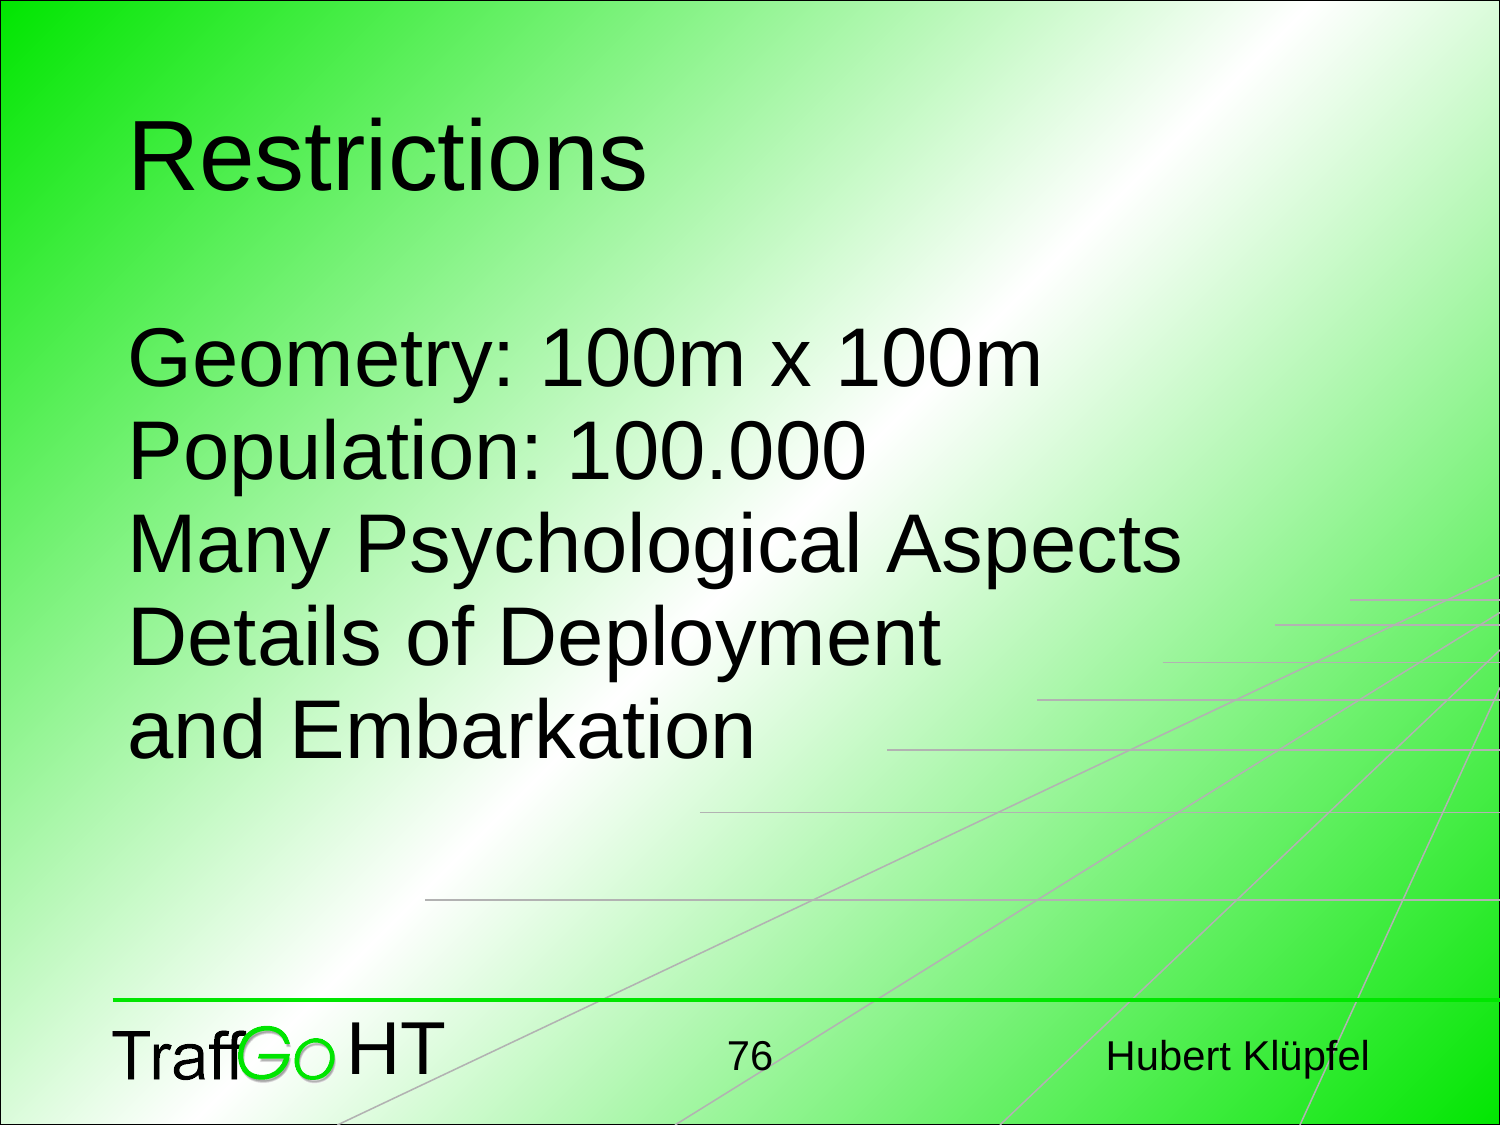

# Restrictions
Geometry: 100m x 100m
Population: 100.000
Many Psychological Aspects
Details of Deployment
and Embarkation